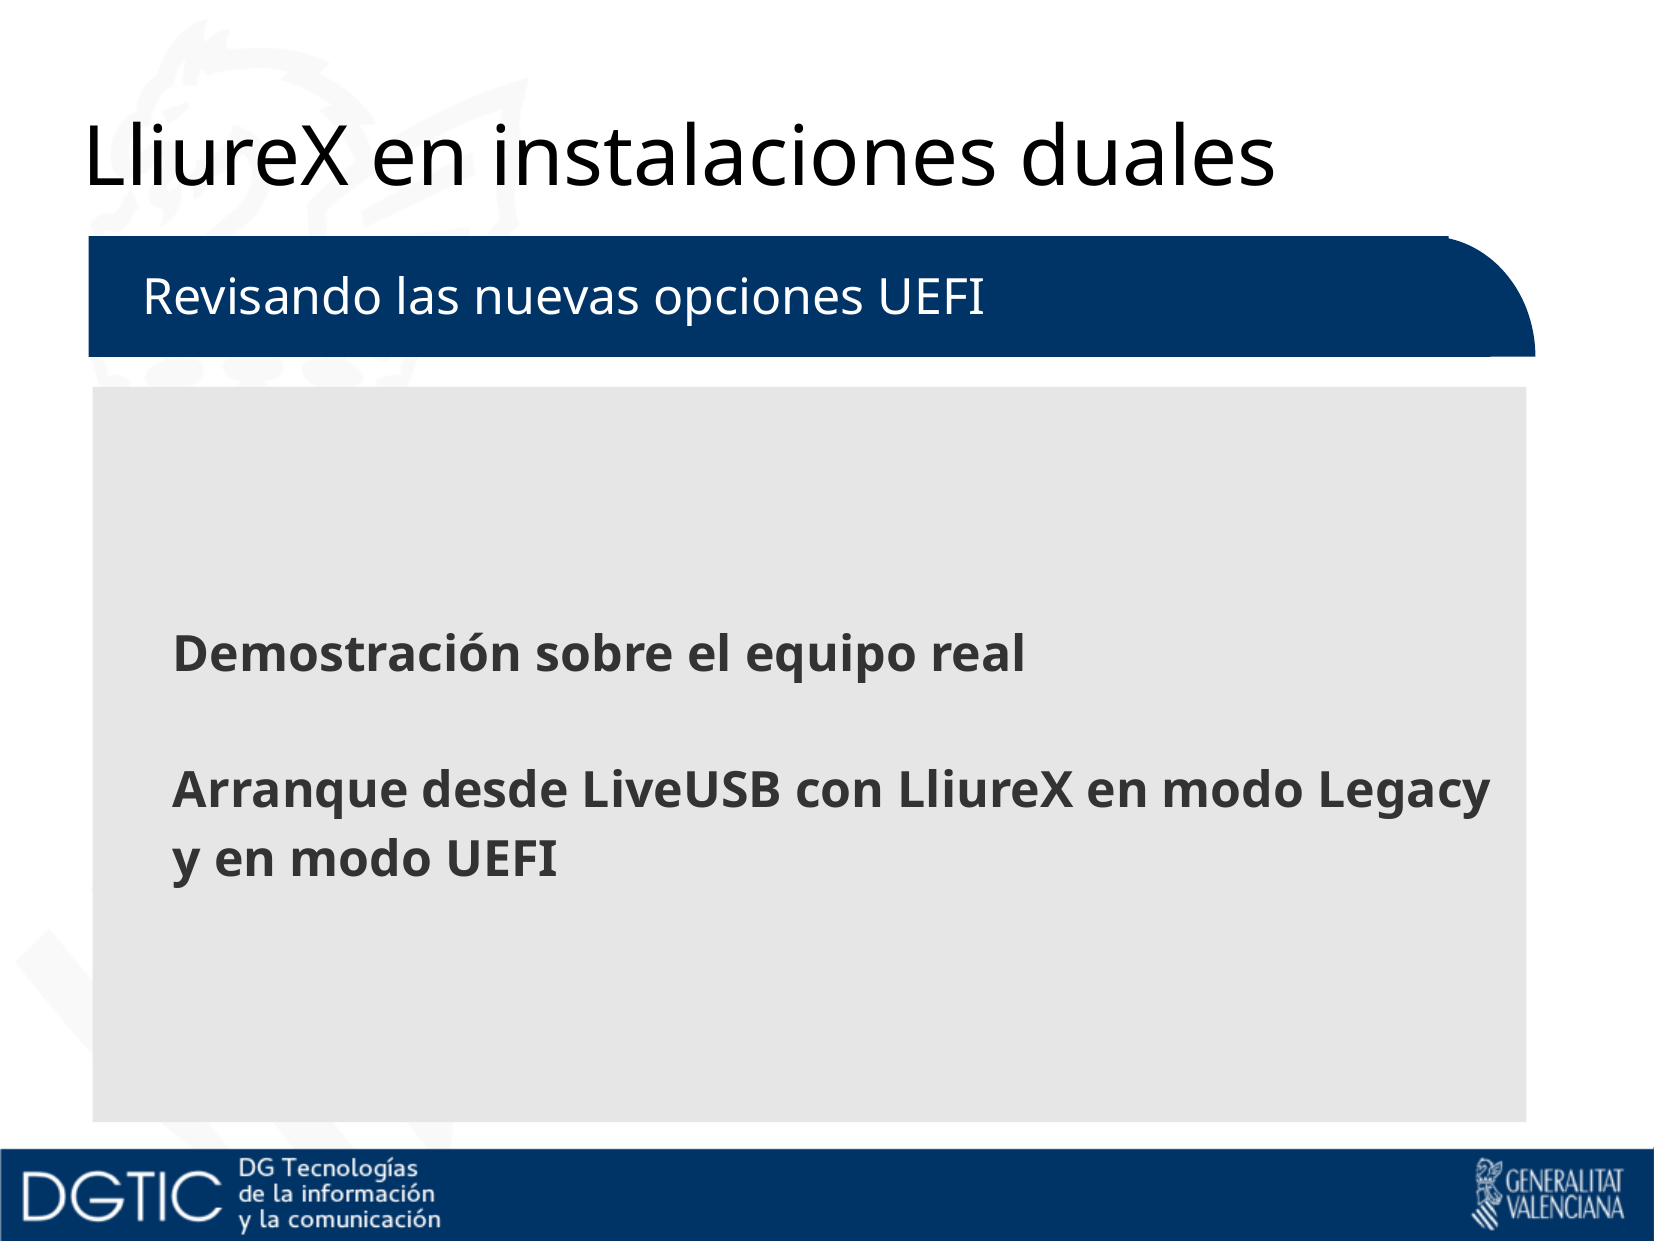

# LliureX en instalaciones duales
Revisando las nuevas opciones UEFI
Demostración sobre el equipo real
Arranque desde LiveUSB con LliureX en modo Legacy y en modo UEFI